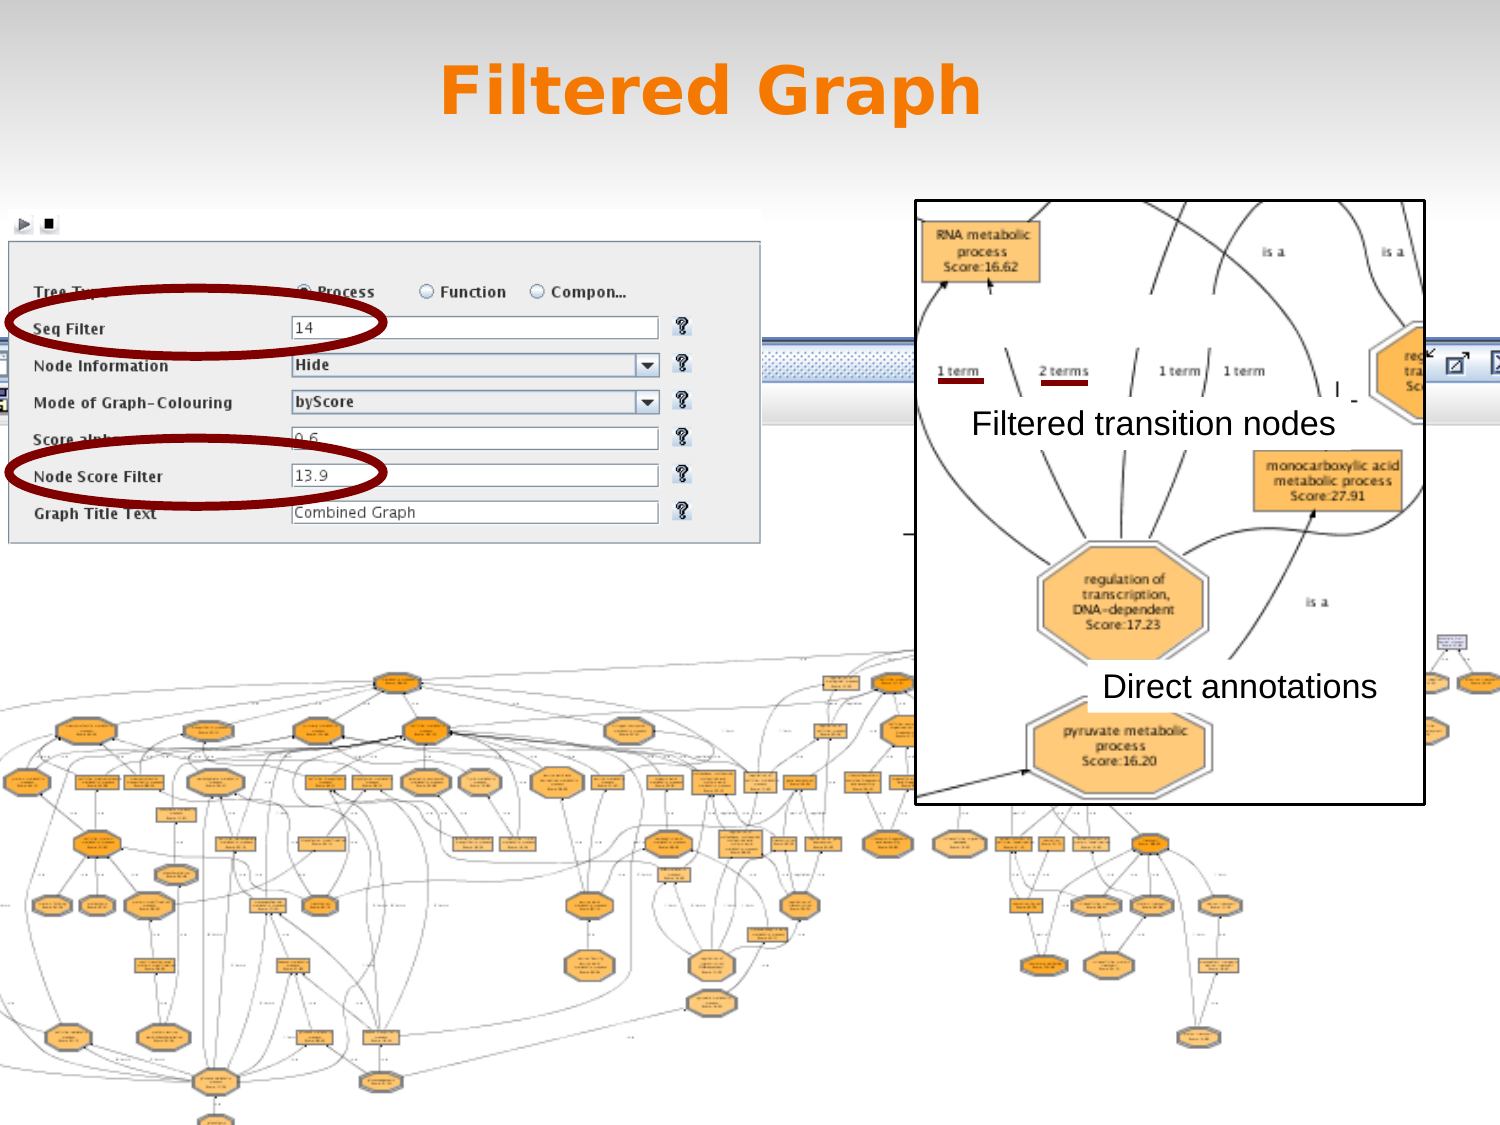

# Filtered Graph
# Filtered Nodes
Filtered transition nodes
Direct annotations